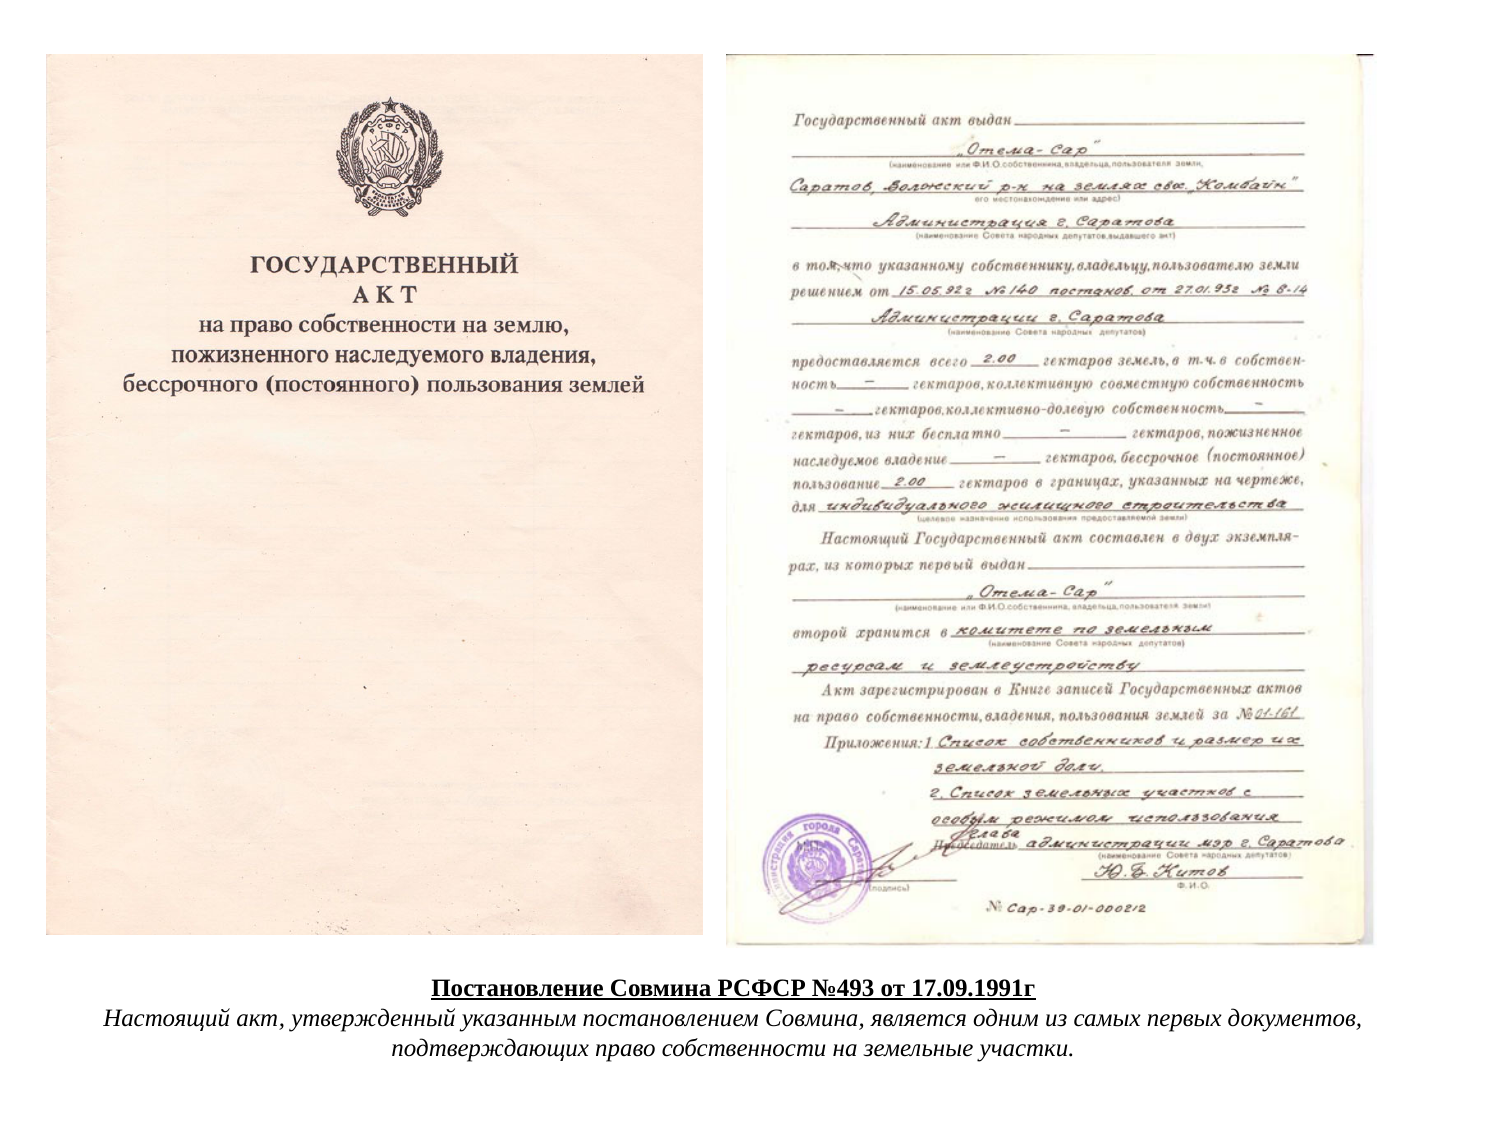

Постановление Совмина РСФСР №493 от 17.09.1991г
Настоящий акт, утвержденный указанным постановлением Совмина, является одним из самых первых документов, подтверждающих право собственности на земельные участки.